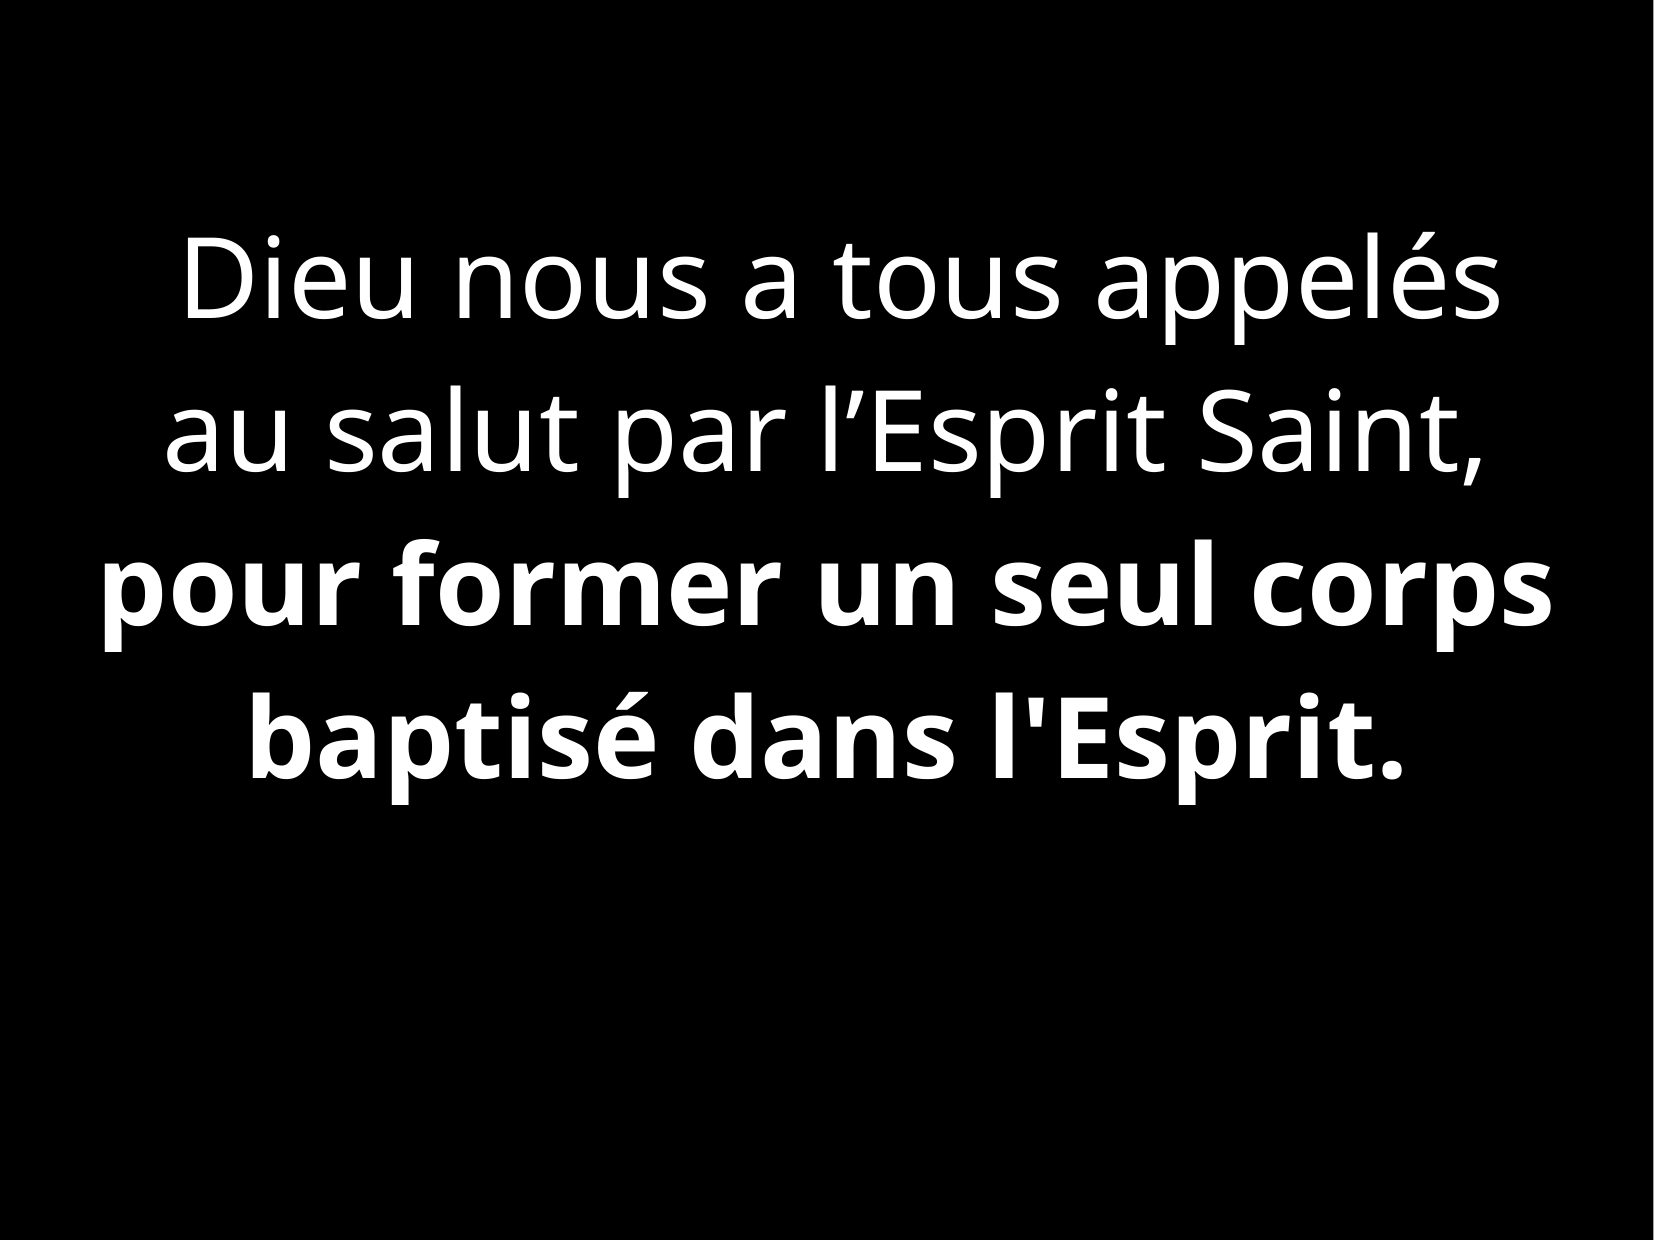

# Dieu nous a tous appelés au salut par l’Esprit Saint, pour former un seul corps baptisé dans l'Esprit.